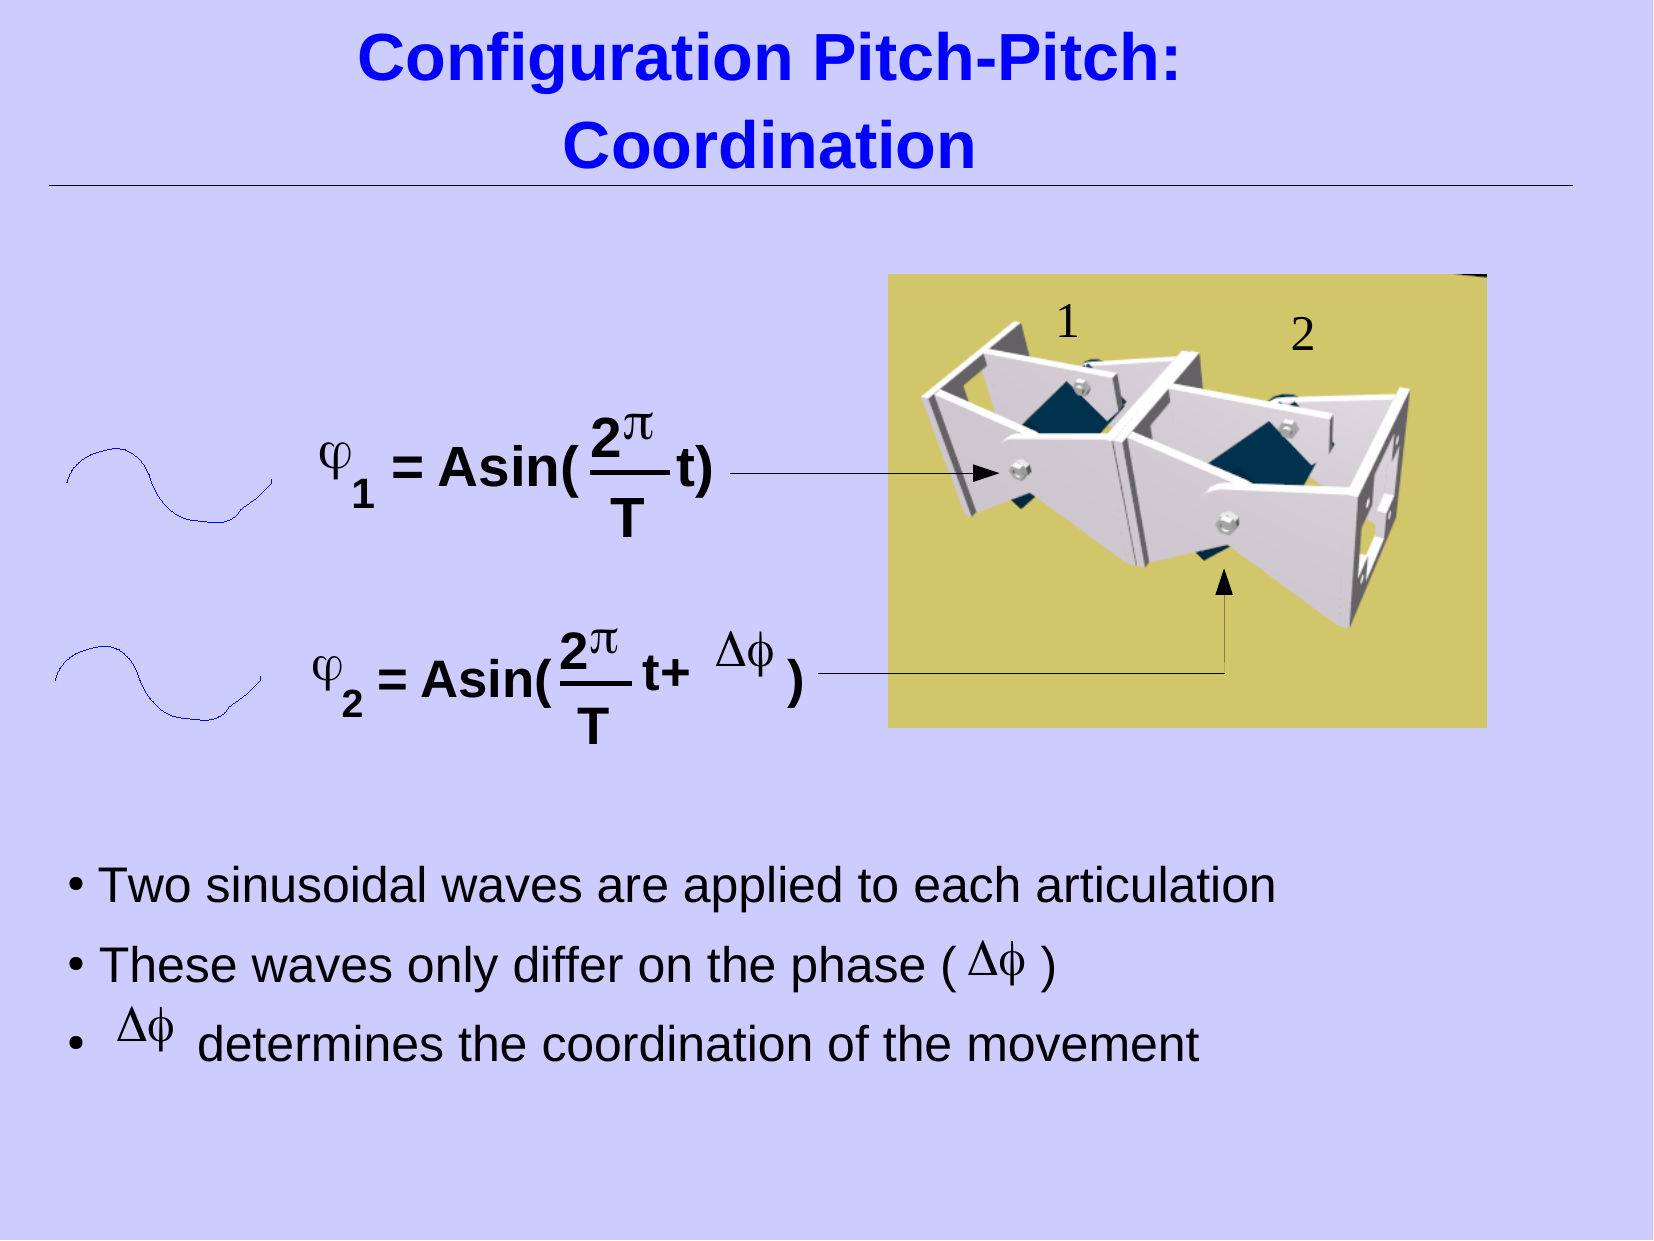

# Configuration Pitch-Pitch: Coordination
1
2
p
2
j
=
Asin(
t)
1
T
p
2
Df
t+
j
=
Asin(
)
2
T
 Two sinusoidal waves are applied to each articulation
 These waves only differ on the phase ( )
 determines the coordination of the movement
Df
Df